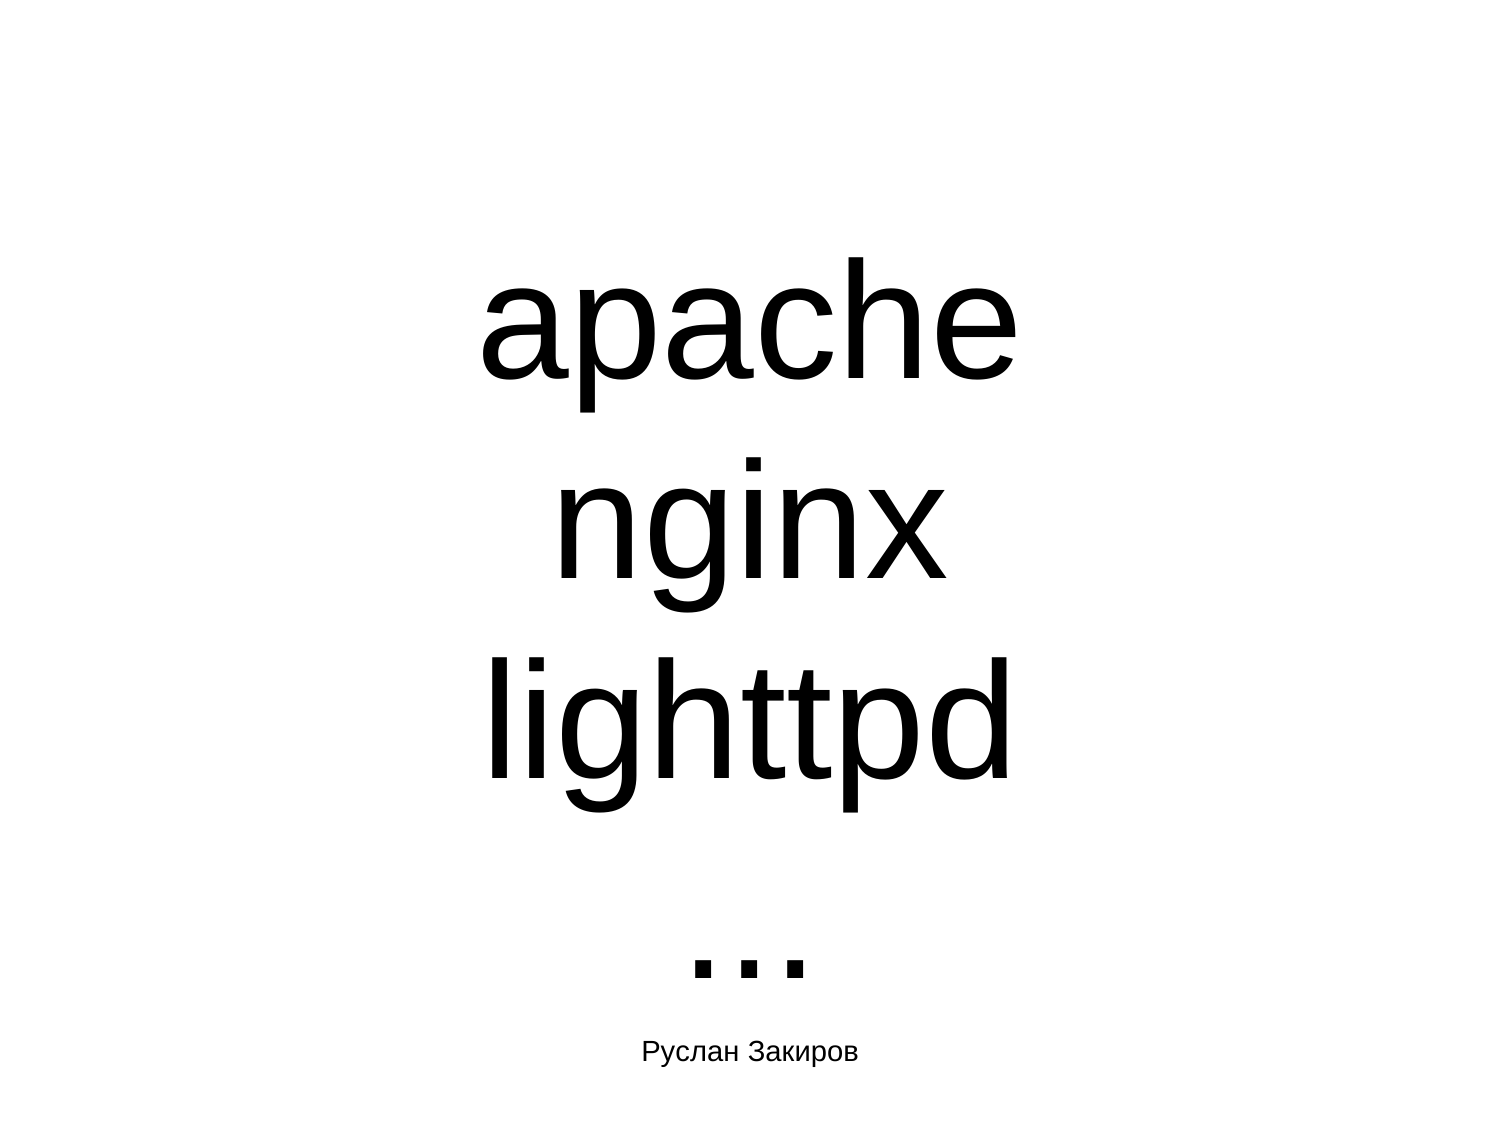

# apache nginx lighttpd ...
Руслан Закиров